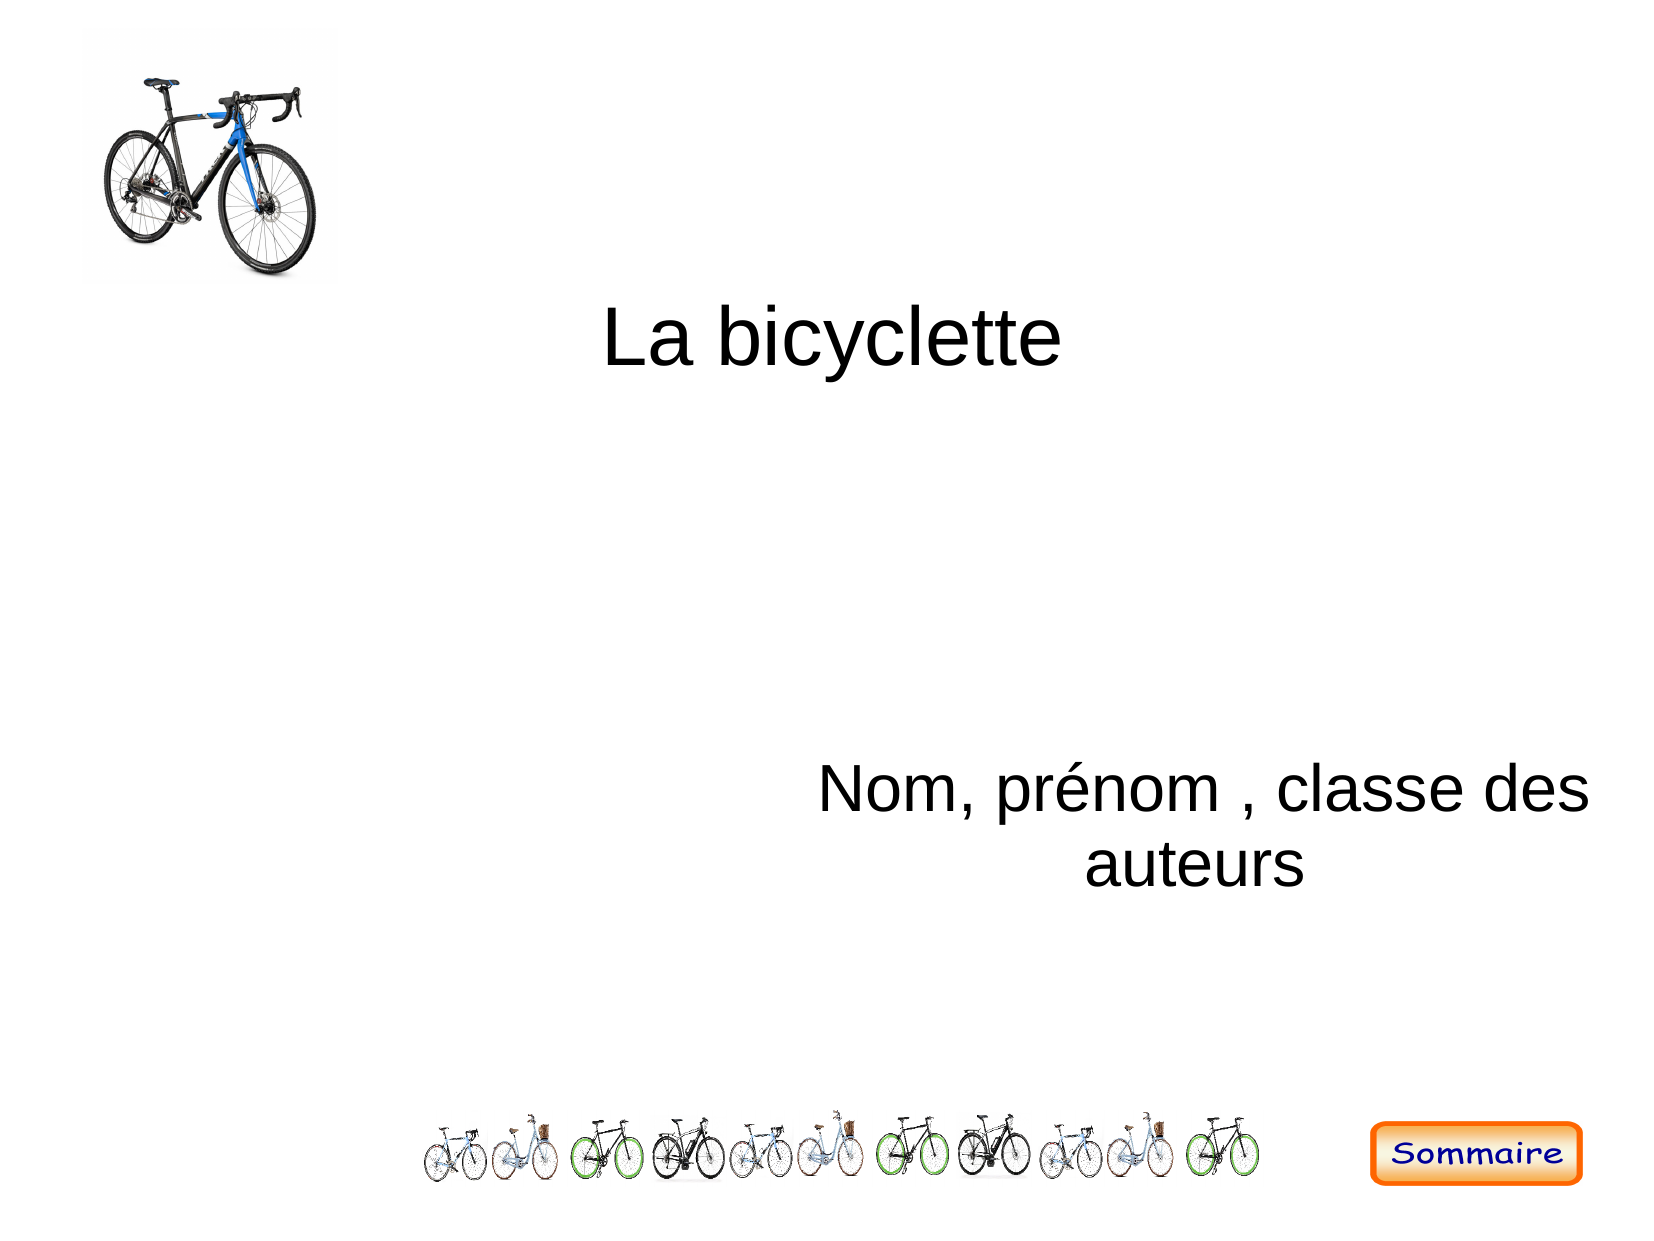

# La bicyclette
Nom, prénom , classe des auteurs